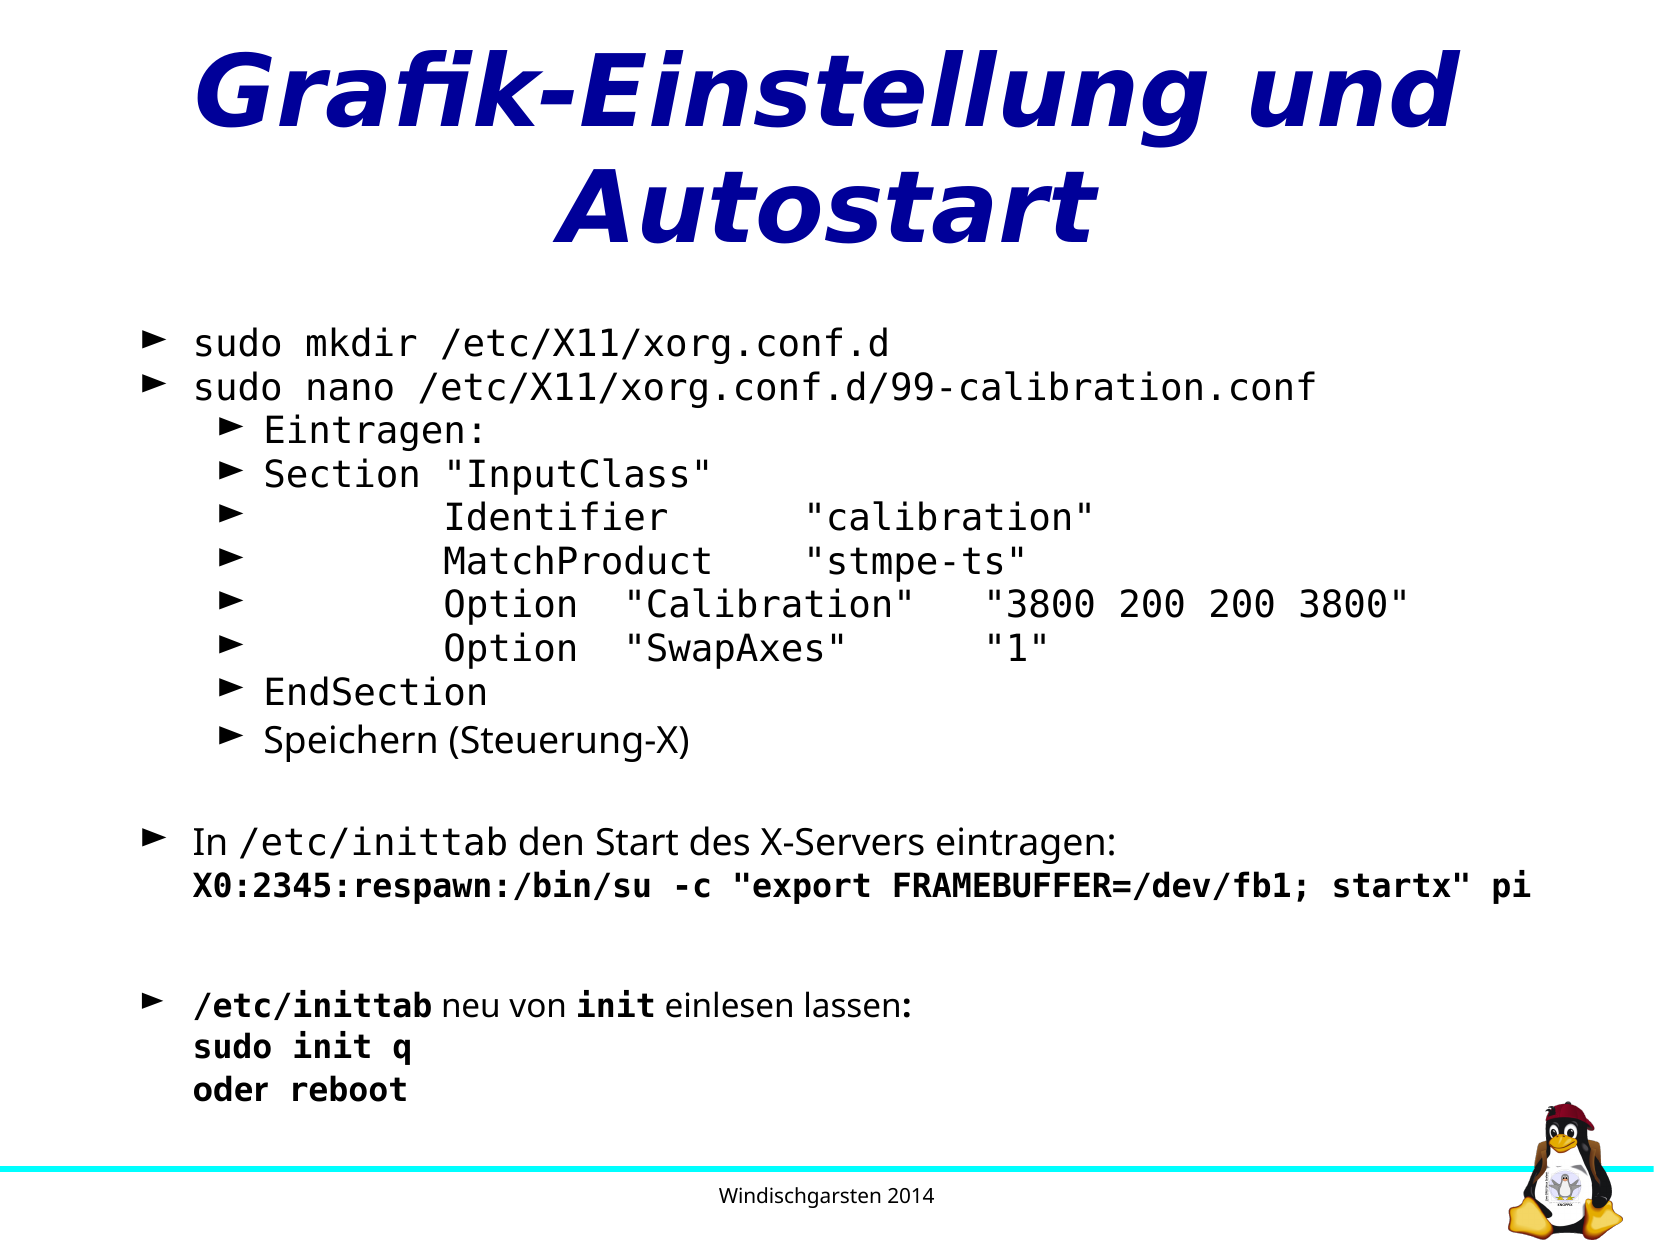

# Grafik-Einstellung und Autostart
sudo mkdir /etc/X11/xorg.conf.d
sudo nano /etc/X11/xorg.conf.d/99-calibration.conf
Eintragen:
Section "InputClass"
 Identifier "calibration"
 MatchProduct "stmpe-ts"
 Option "Calibration" "3800 200 200 3800"
 Option "SwapAxes" "1"
EndSection
Speichern (Steuerung-X)
In /etc/inittab den Start des X-Servers eintragen:
X0:2345:respawn:/bin/su -c "export FRAMEBUFFER=/dev/fb1; startx" pi
/etc/inittab neu von init einlesen lassen:
sudo init q
oder reboot